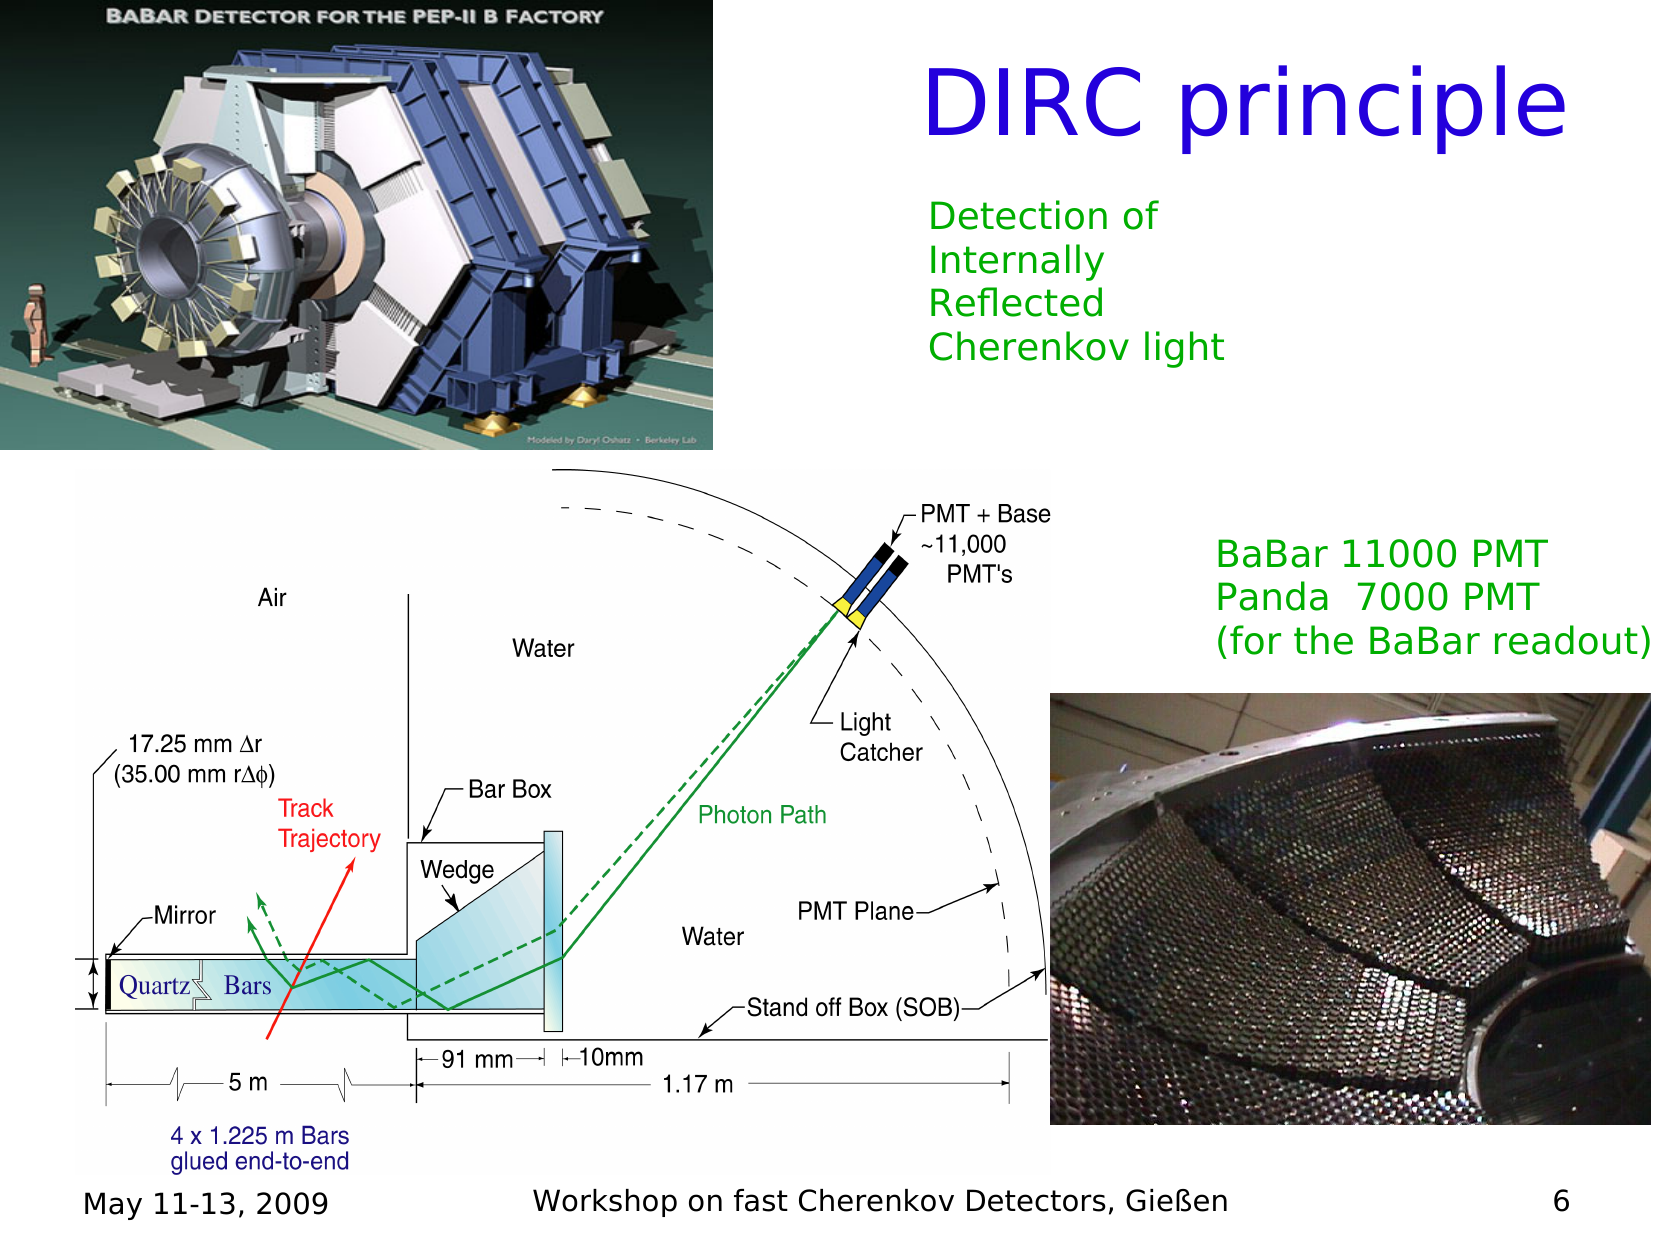

# DIRC principle
Detection of
Internally
Reflected
Cherenkov light
BaBar 11000 PMT
Panda 7000 PMT
(for the BaBar readout)
Workshop on fast Cherenkov Detectors, Gießen
6
May 11-13, 2009